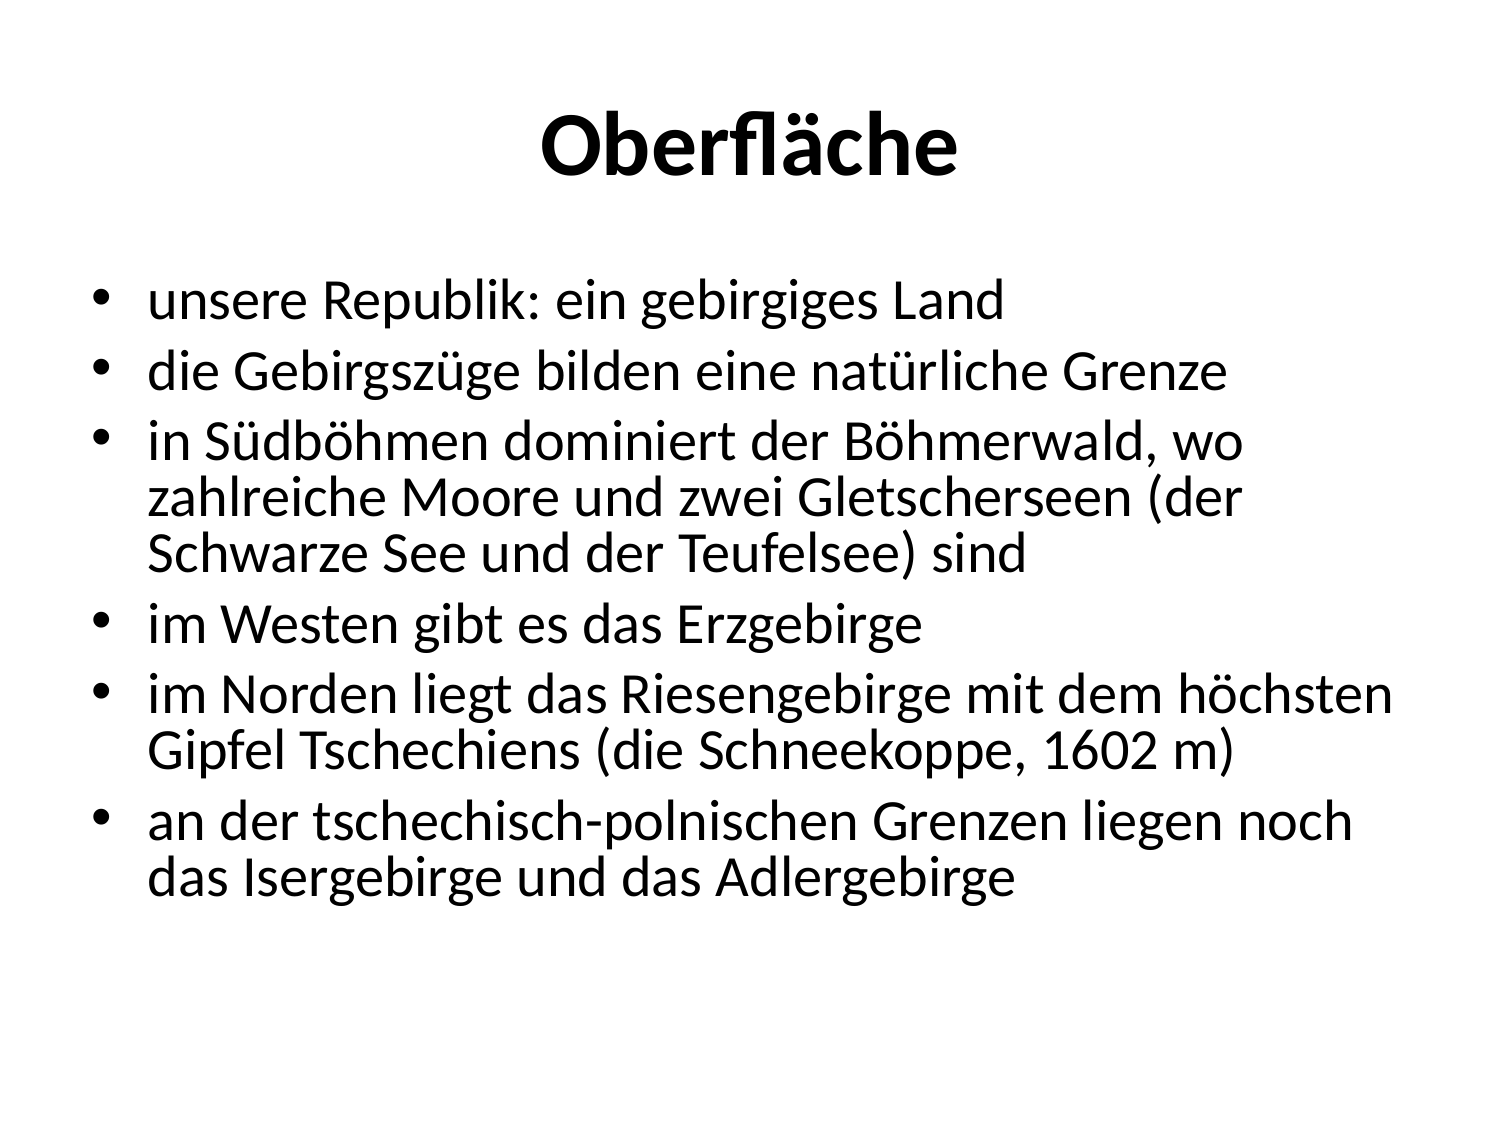

# Oberfläche
unsere Republik: ein gebirgiges Land
die Gebirgszüge bilden eine natürliche Grenze
in Südböhmen dominiert der Böhmerwald, wo zahlreiche Moore und zwei Gletscherseen (der Schwarze See und der Teufelsee) sind
im Westen gibt es das Erzgebirge
im Norden liegt das Riesengebirge mit dem höchsten Gipfel Tschechiens (die Schneekoppe, 1602 m)
an der tschechisch-polnischen Grenzen liegen noch das Isergebirge und das Adlergebirge